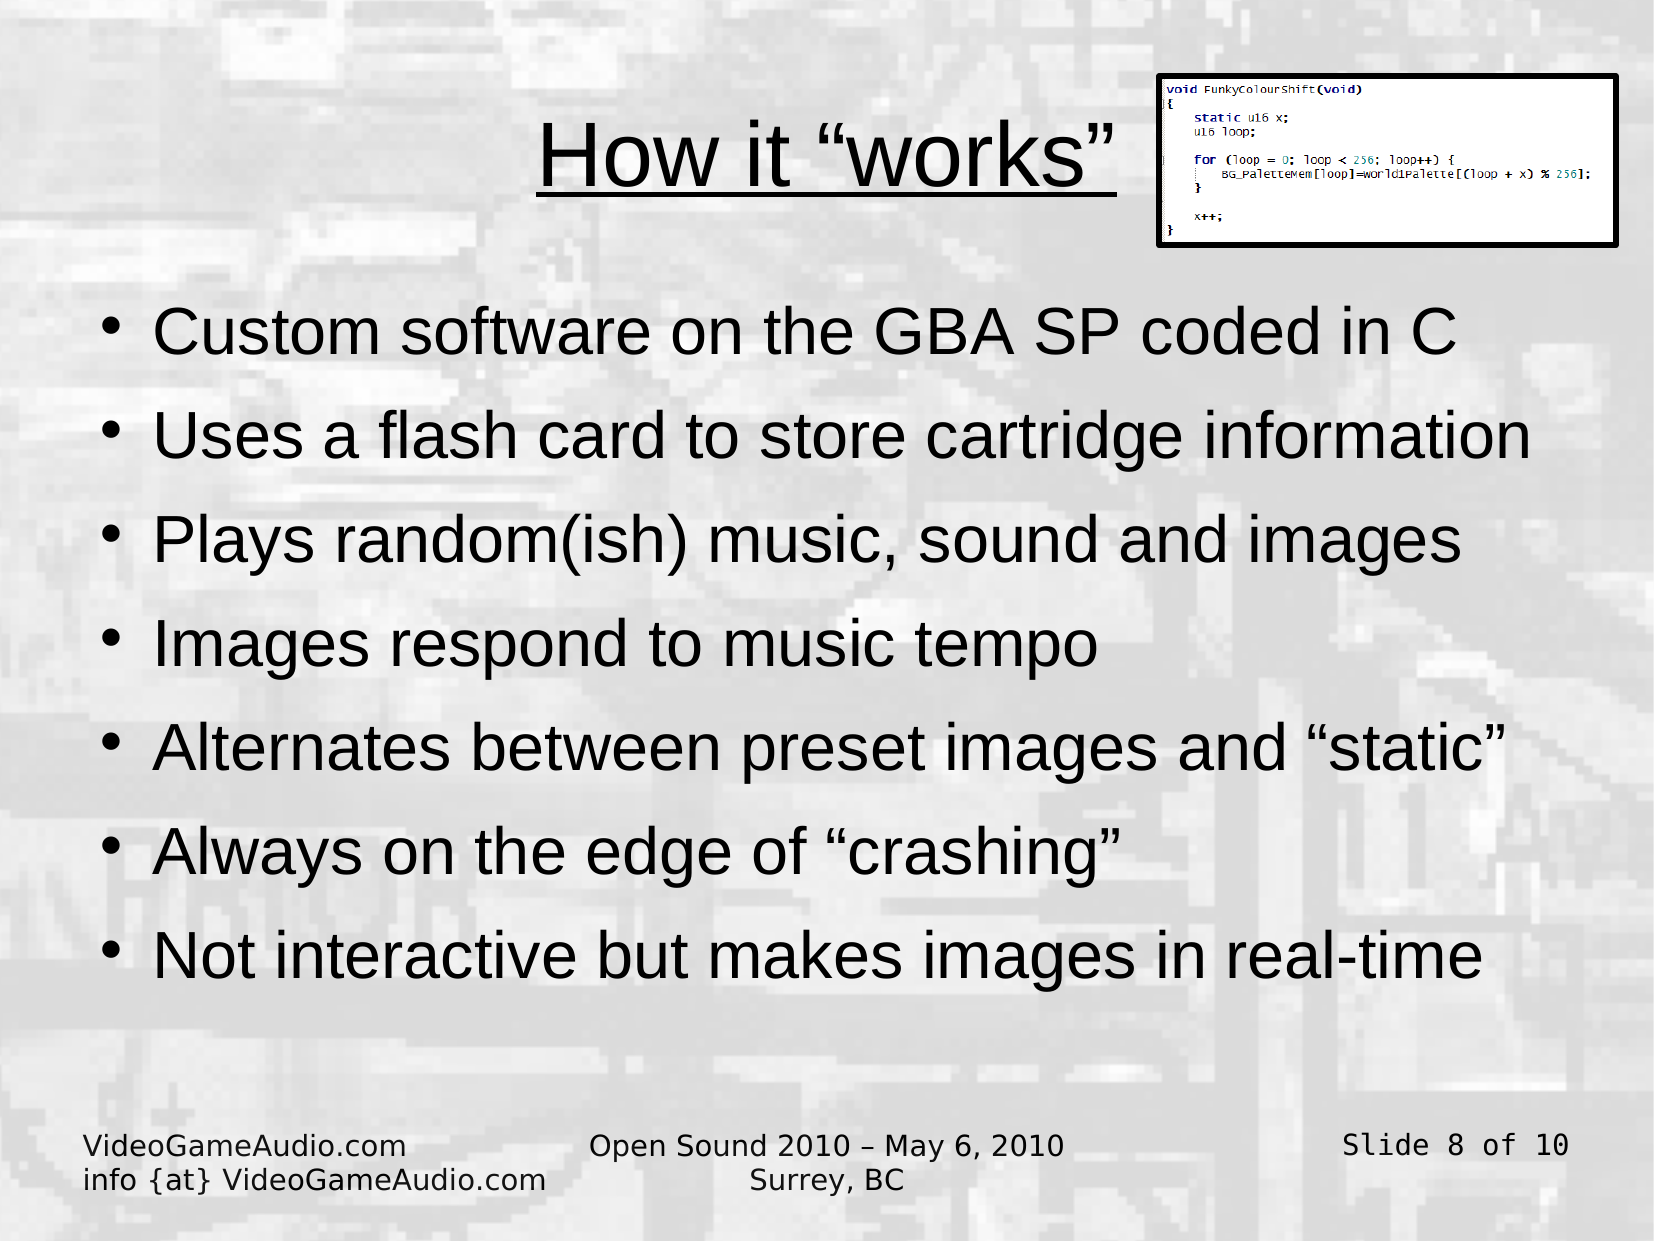

How it “works”
Custom software on the GBA SP coded in C
Uses a flash card to store cartridge information
Plays random(ish) music, sound and images
Images respond to music tempo
Alternates between preset images and “static”
Always on the edge of “crashing”
Not interactive but makes images in real-time
8